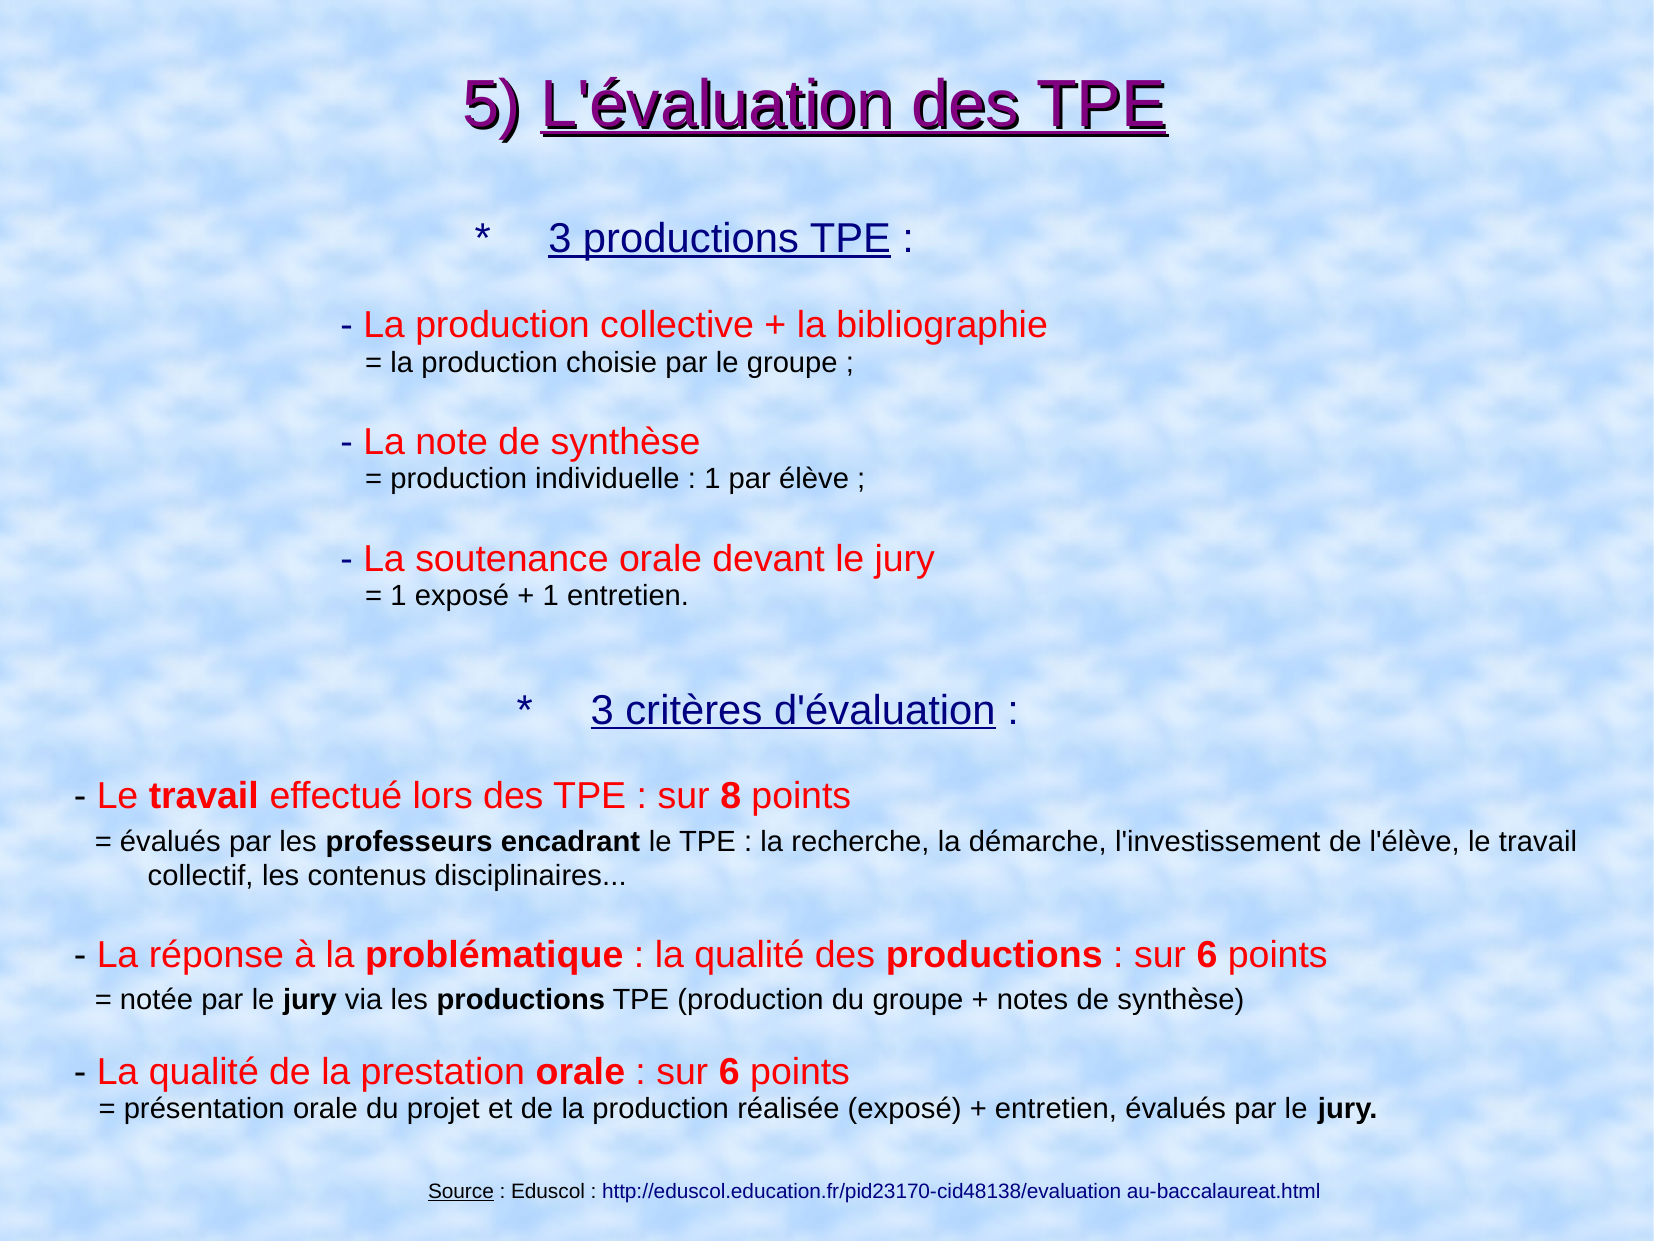

5) L'évaluation des TPE
*	3 productions TPE :
- La production collective + la bibliographie
 = la production choisie par le groupe ;
- La note de synthèse
 = production individuelle : 1 par élève ;
- La soutenance orale devant le jury
 = 1 exposé + 1 entretien.
						*	3 critères d'évaluation :
- Le travail effectué lors des TPE : sur 8 points
 = évalués par les professeurs encadrant le TPE : la recherche, la démarche, l'investissement de l'élève, le travail 	 	collectif, les contenus disciplinaires...
- La réponse à la problématique : la qualité des productions : sur 6 points
 = notée par le jury via les productions TPE (production du groupe + notes de synthèse)
- La qualité de la prestation orale : sur 6 points
 = présentation orale du projet et de la production réalisée (exposé) + entretien, évalués par le jury.
Source : Eduscol : http://eduscol.education.fr/pid23170-cid48138/evaluation au-baccalaureat.html